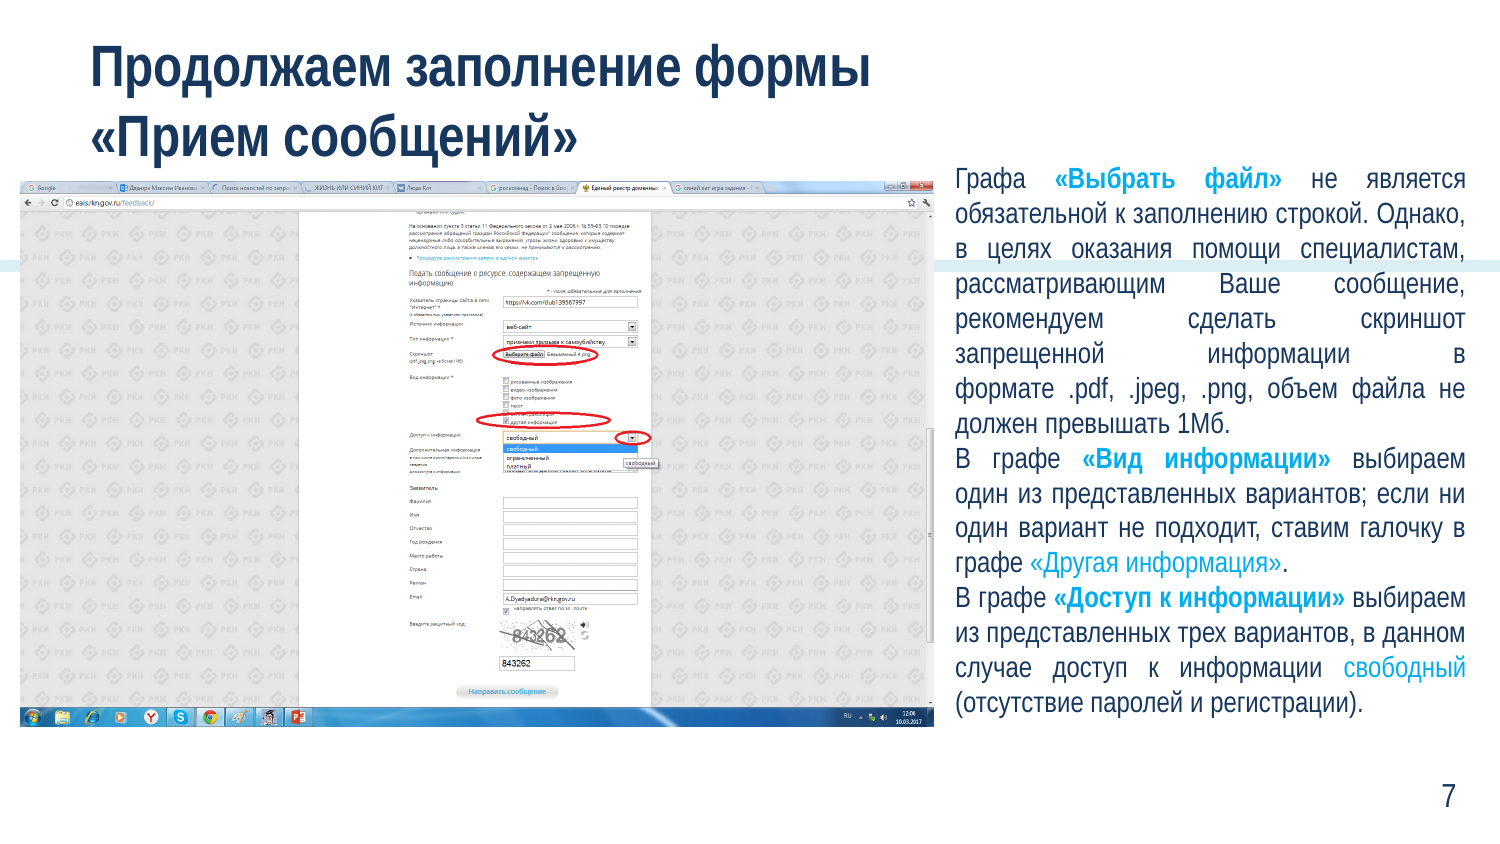

Продолжаем заполнение формы
«Прием сообщений»
Графа «Выбрать файл» не является обязательной к заполнению строкой. Однако, в целях оказания помощи специалистам, рассматривающим Ваше сообщение, рекомендуем сделать скриншот запрещенной информации в формате .pdf, .jpeg, .png, объем файла не должен превышать 1Мб.
В графе «Вид информации» выбираем один из представленных вариантов; если ни один вариант не подходит, ставим галочку в графе «Другая информация».
В графе «Доступ к информации» выбираем из представленных трех вариантов, в данном случае доступ к информации свободный (отсутствие паролей и регистрации).